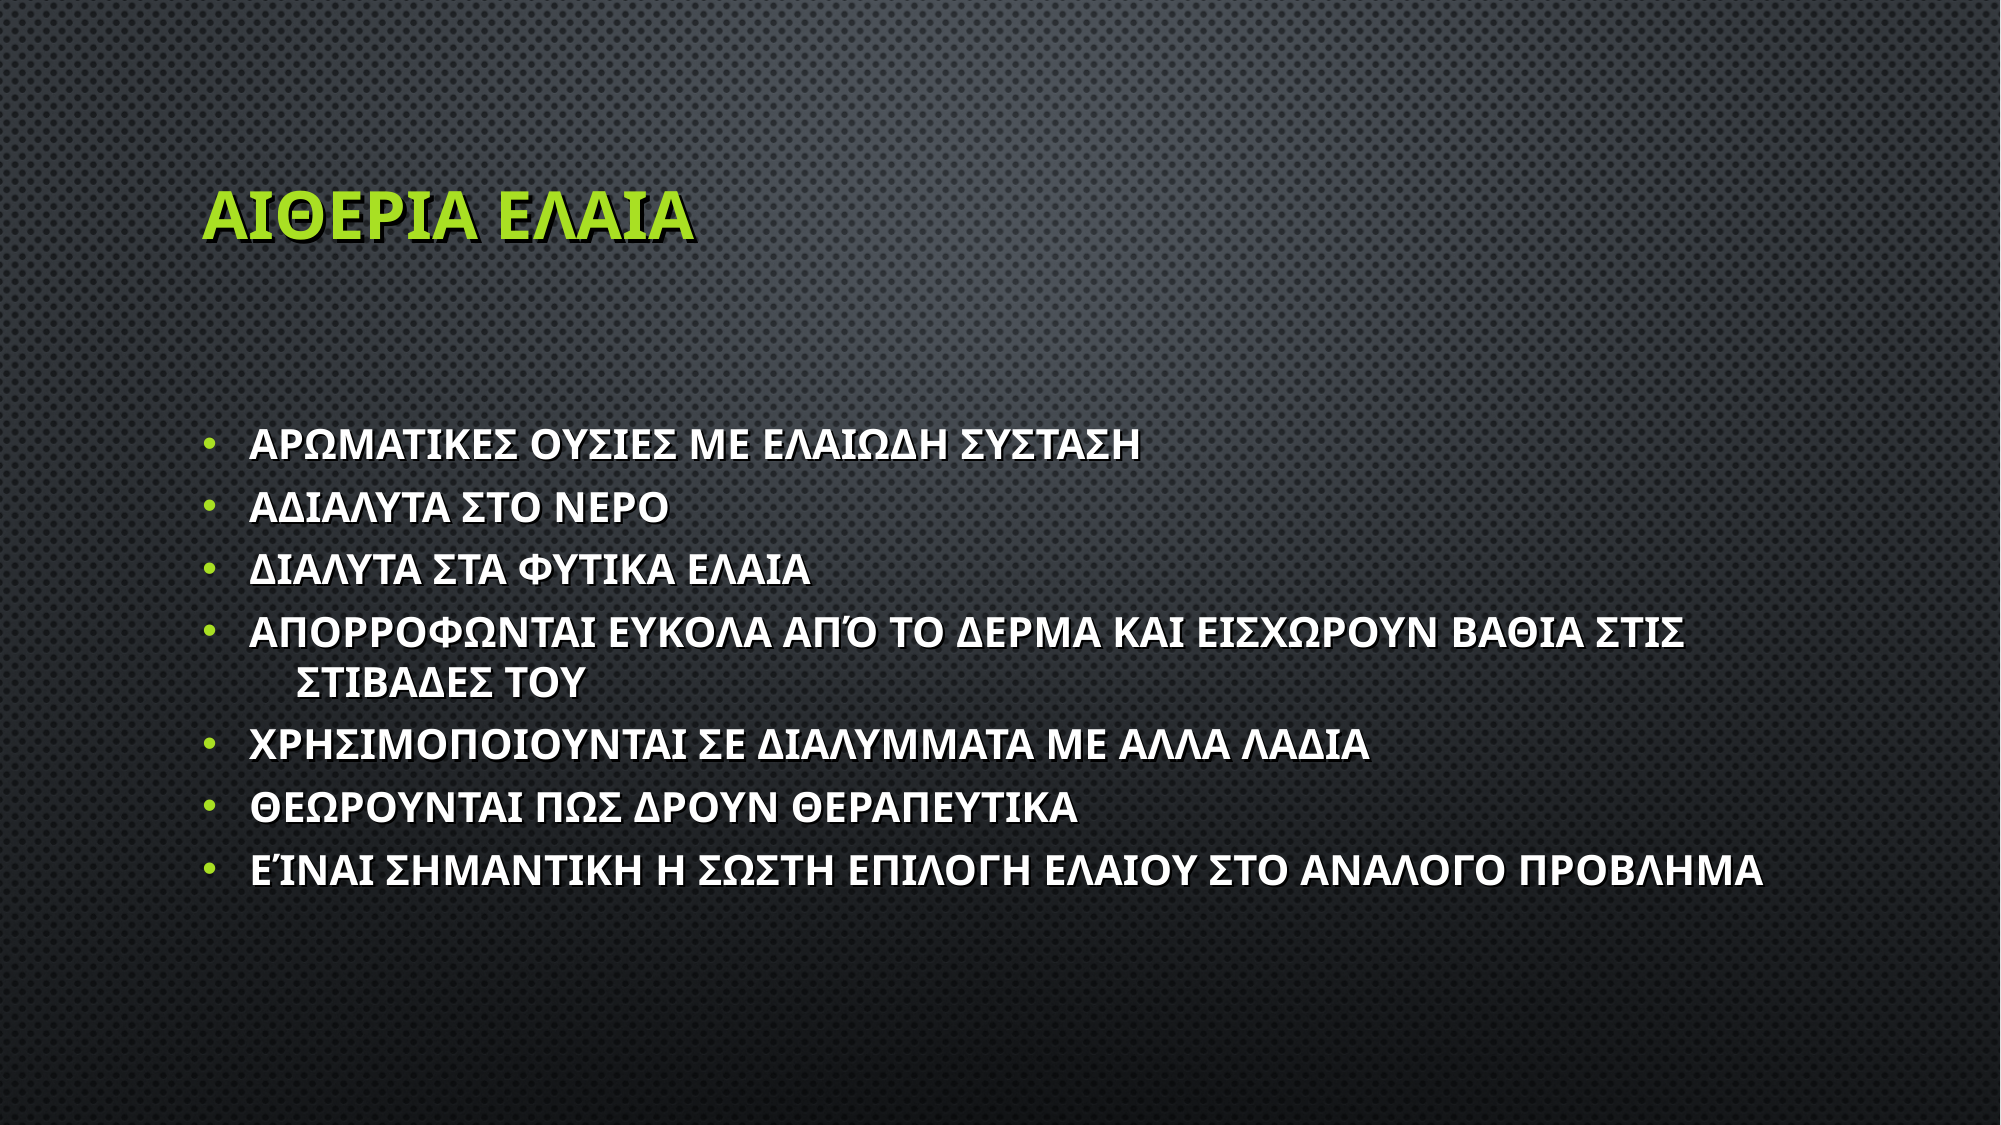

# ΑΙΘΕΡΙΑ ΕΛΑΙΑ
ΑΡΩΜΑΤΙΚΕΣ ΟΥΣΙΕΣ ΜΕ ΕΛΑΙΩΔΗ ΣΥΣΤΑΣΗ
ΑΔΙΑΛΥΤΑ ΣΤΟ ΝΕΡΟ
ΔΙΑΛΥΤΑ ΣΤΑ ΦΥΤΙΚΑ ΕΛΑΙΑ
ΑΠΟΡΡΟΦΩΝΤΑΙ ΕΥΚΟΛΑ ΑΠΌ ΤΟ ΔΕΡΜΑ ΚΑΙ ΕΙΣΧΩΡΟΥΝ ΒΑΘΙΑ ΣΤΙΣ ΣΤΙΒΑΔΕΣ ΤΟΥ
ΧΡΗΣΙΜΟΠΟΙΟΥΝΤΑΙ ΣΕ ΔΙΑΛΥΜΜΑΤΑ ΜΕ ΑΛΛΑ ΛΑΔΙΑ
ΘΕΩΡΟΥΝΤΑΙ ΠΩΣ ΔΡΟΥΝ ΘΕΡΑΠΕΥΤΙΚΑ
ΕΊΝΑΙ ΣΗΜΑΝΤΙΚΗ Η ΣΩΣΤΗ ΕΠΙΛΟΓΗ ΕΛΑΙΟΥ ΣΤΟ ΑΝΑΛΟΓΟ ΠΡΟΒΛΗΜΑ